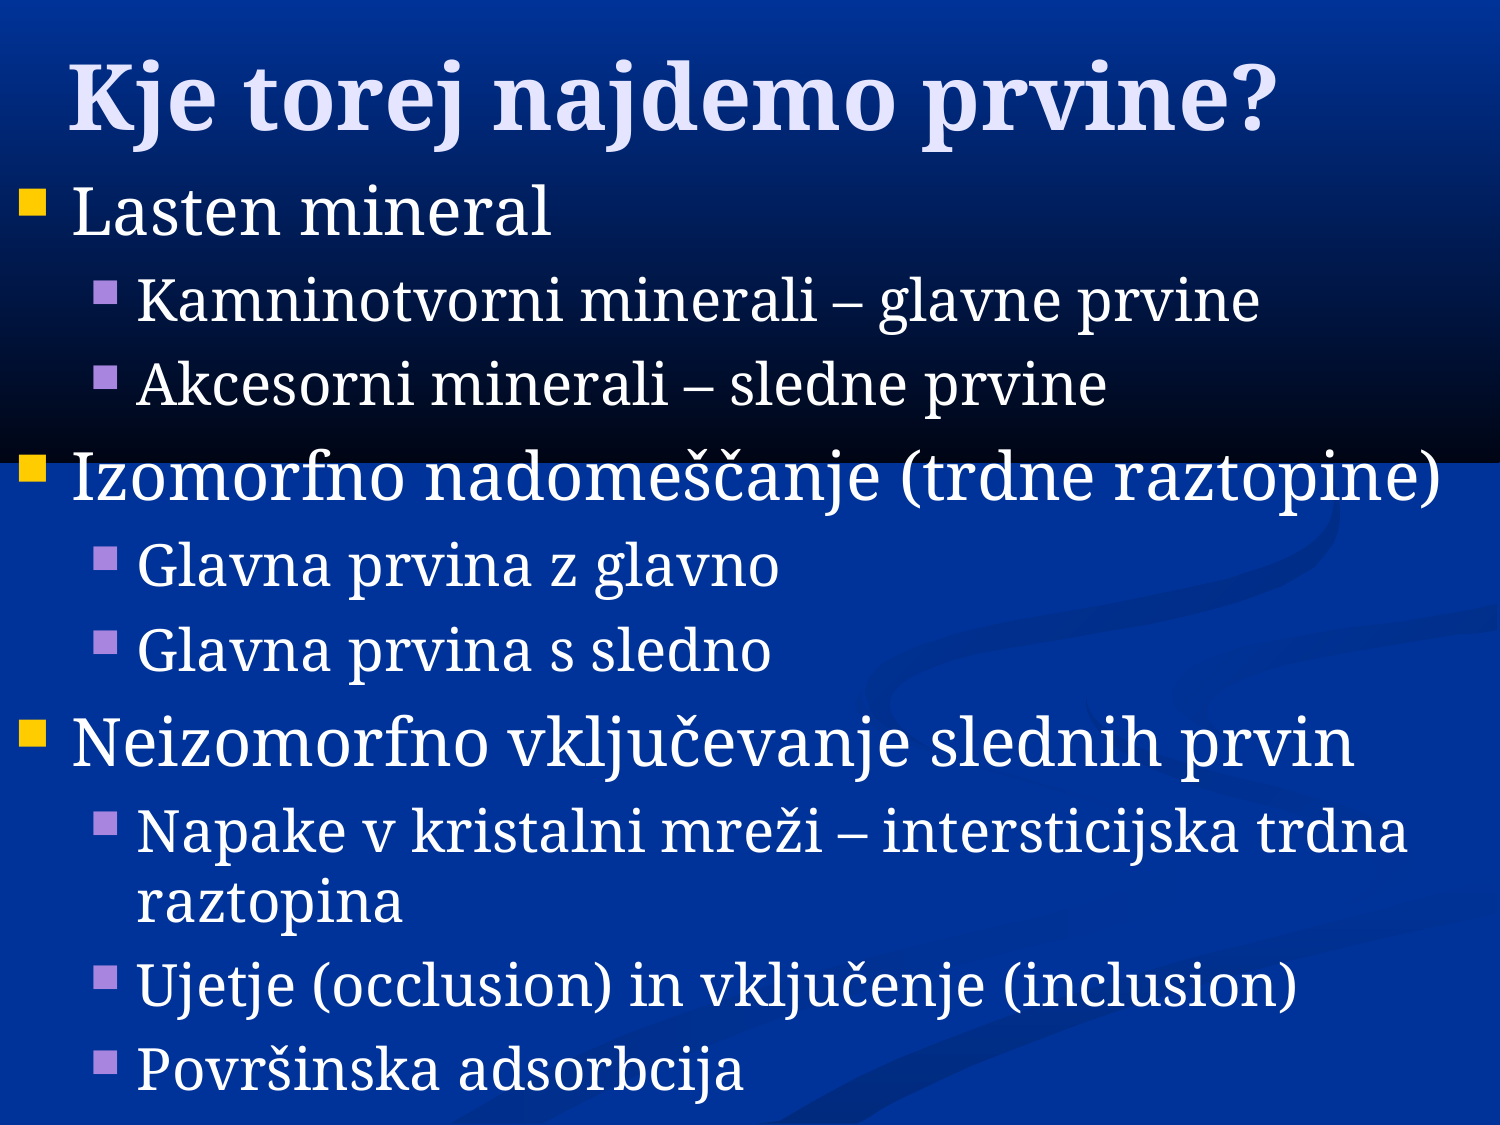

# Kje torej najdemo prvine?
Lasten mineral
Kamninotvorni minerali – glavne prvine
Akcesorni minerali – sledne prvine
Izomorfno nadomeščanje (trdne raztopine)
Glavna prvina z glavno
Glavna prvina s sledno
Neizomorfno vključevanje slednih prvin
Napake v kristalni mreži – intersticijska trdna raztopina
Ujetje (occlusion) in vključenje (inclusion)
Površinska adsorbcija